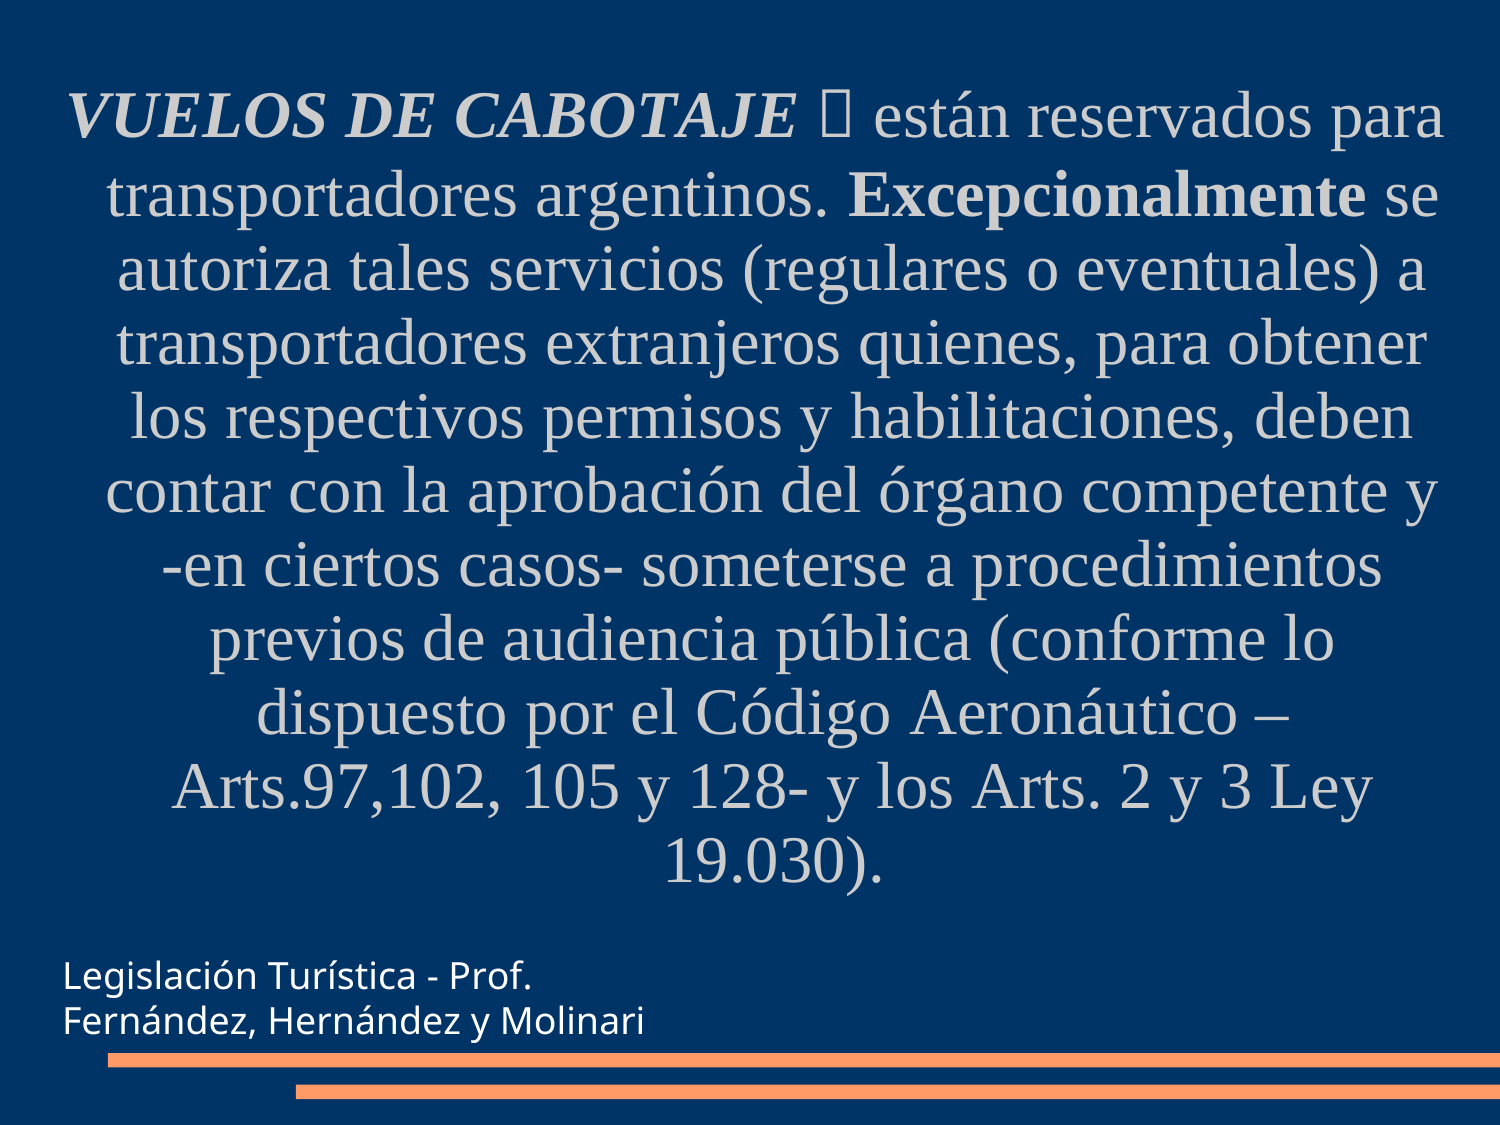

# VUELOS DE CABOTAJE  están reservados para transportadores argentinos. Excepcionalmente se autoriza tales servicios (regulares o eventuales) a transportadores extranjeros quienes, para obtener los respectivos permisos y habilitaciones, deben contar con la aprobación del órgano competente y -en ciertos casos- someterse a procedimientos previos de audiencia pública (conforme lo dispuesto por el Código Aeronáutico –Arts.97,102, 105 y 128- y los Arts. 2 y 3 Ley 19.030).
Legislación Turística - Prof. Fernández, Hernández y Molinari